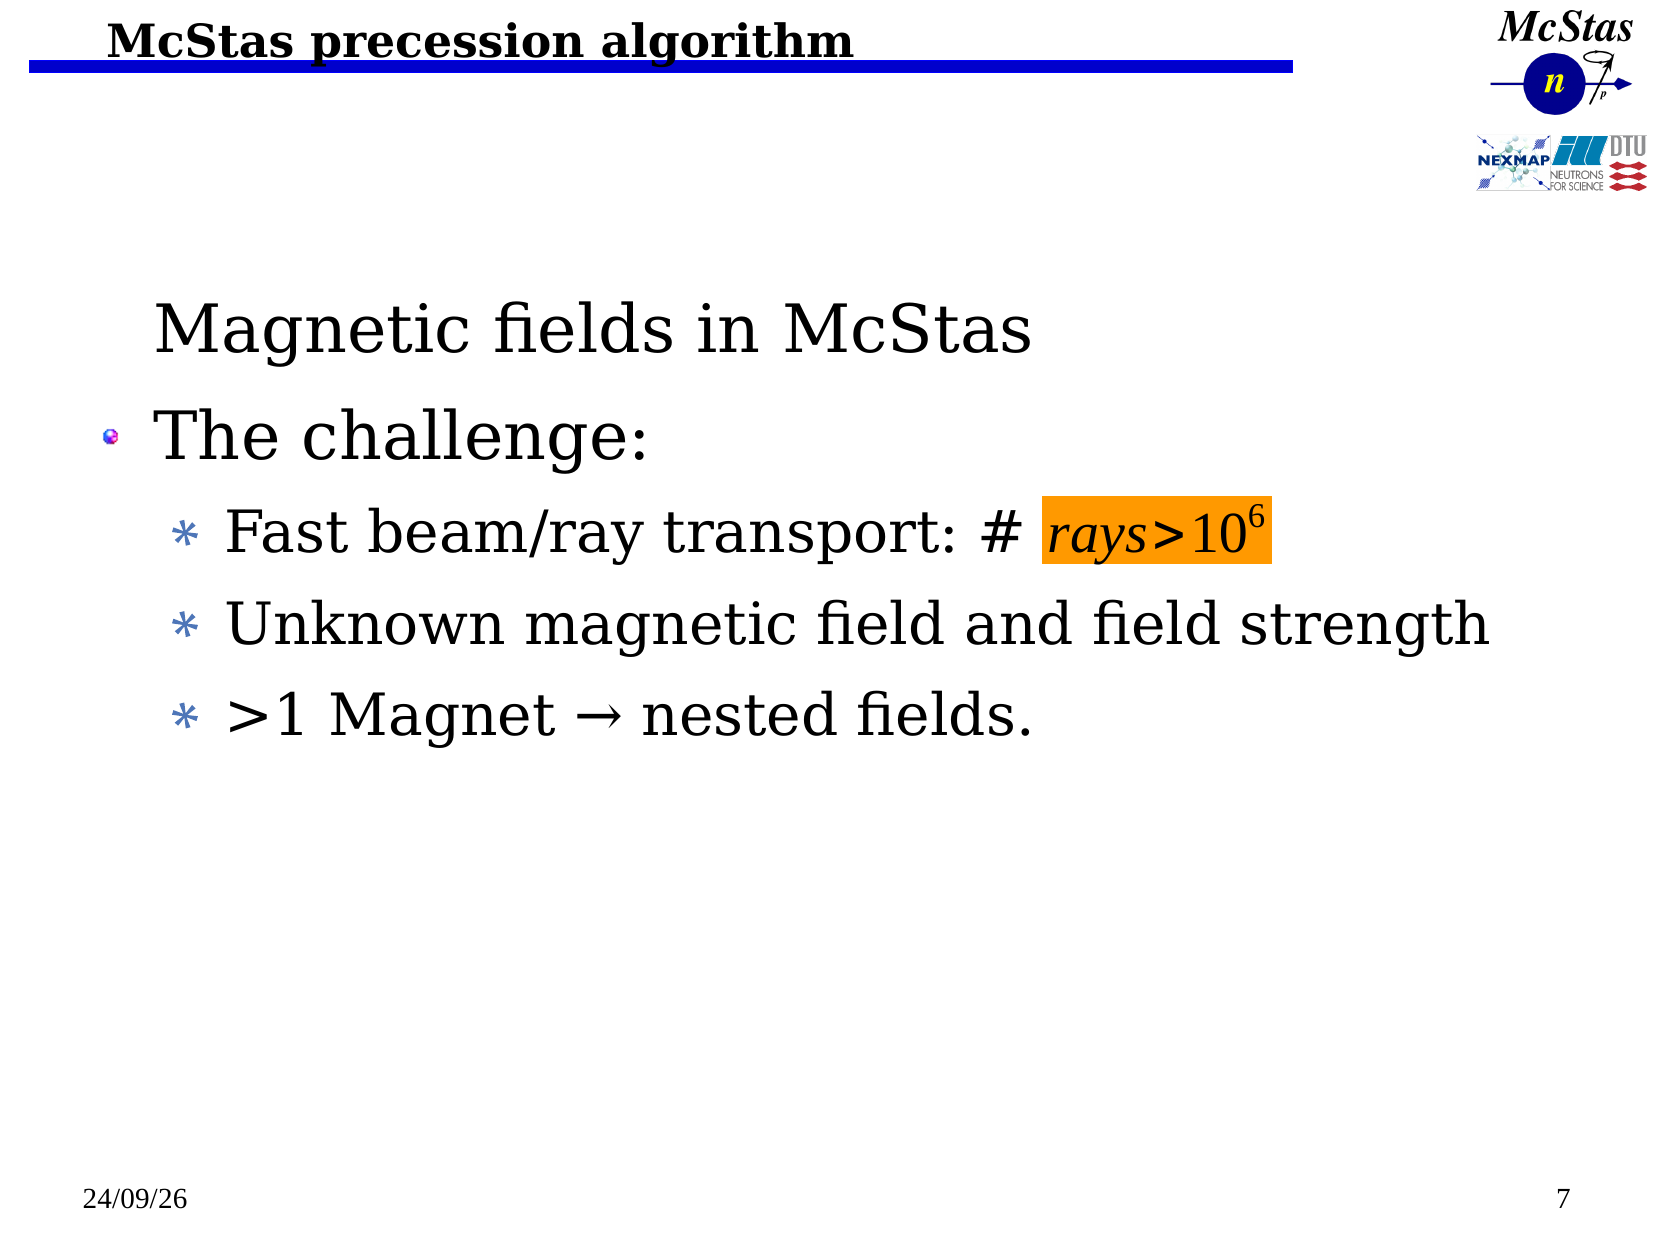

# McStas precession algorithm
Magnetic fields in McStas
The challenge:
Fast beam/ray transport: #
Unknown magnetic field and field strength
>1 Magnet → nested fields.
7